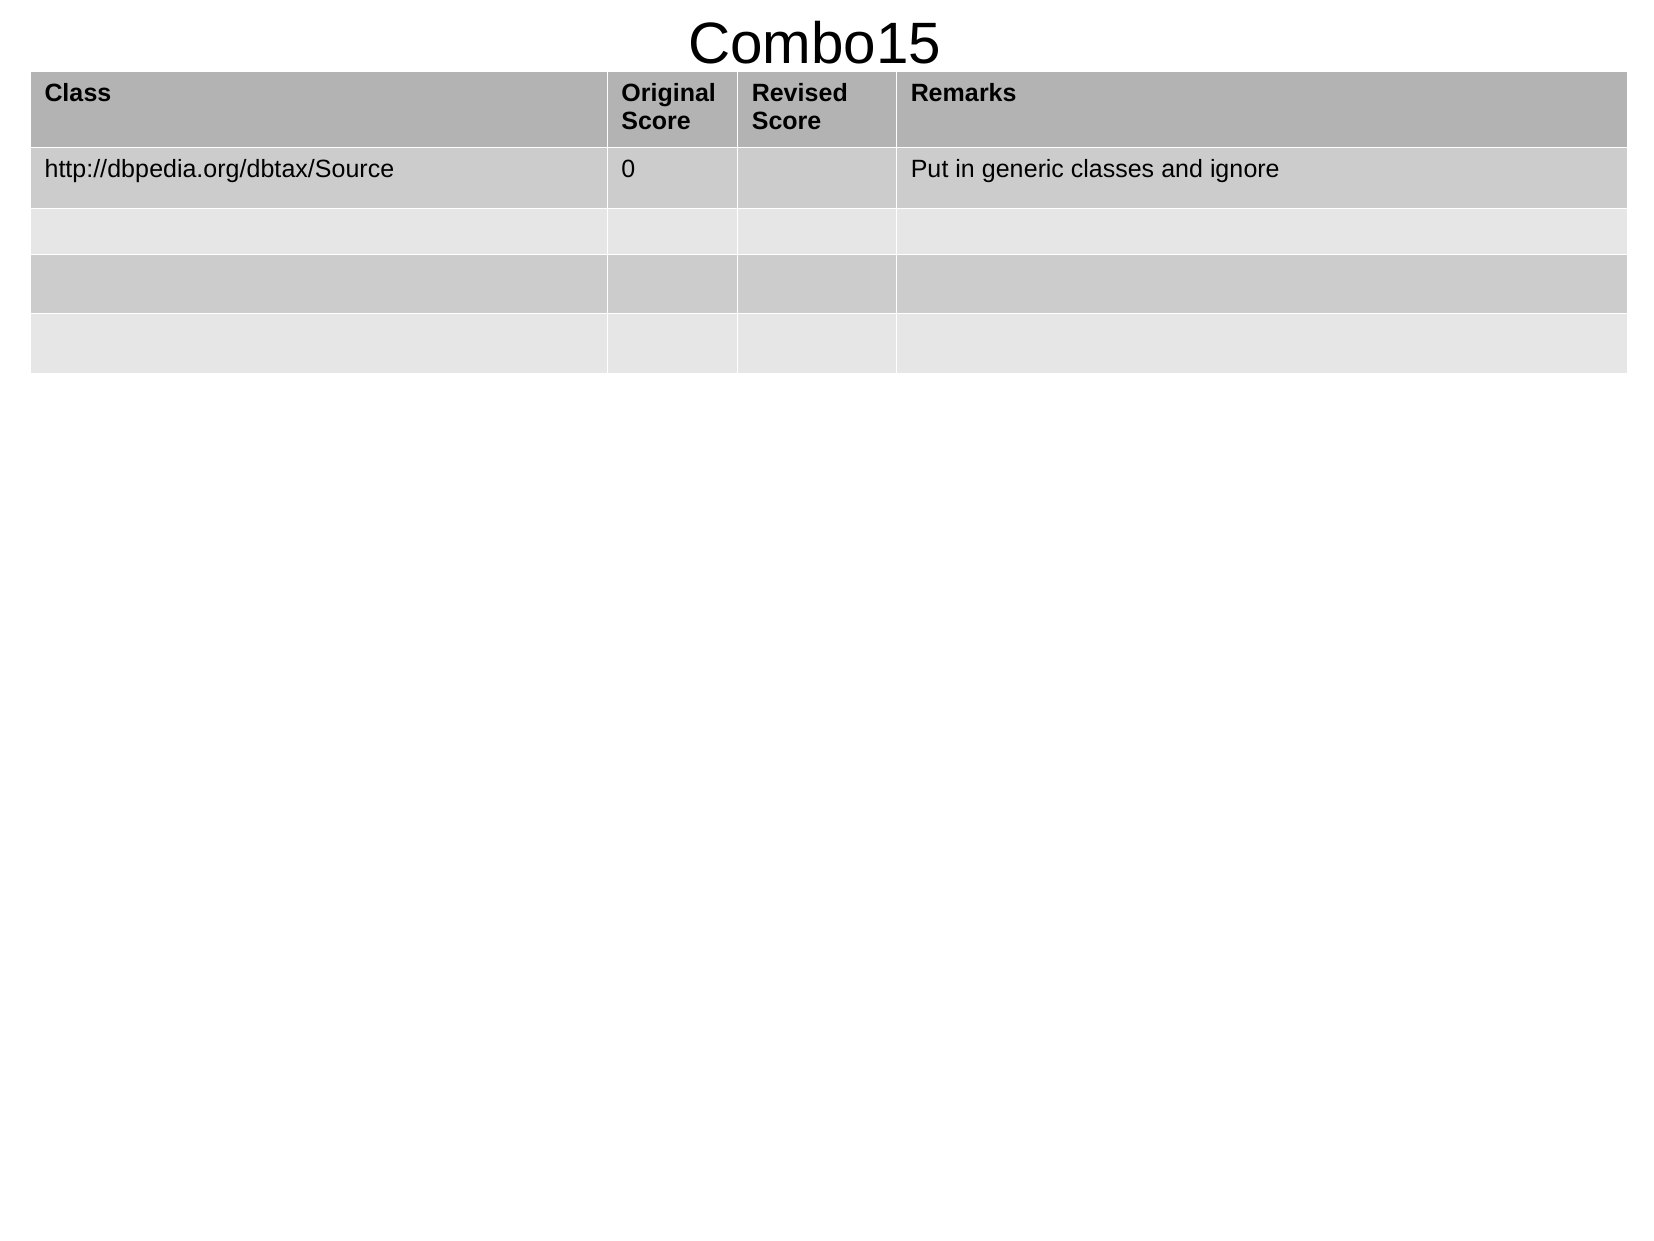

# Combo15
| Class | Original Score | Revised Score | Remarks |
| --- | --- | --- | --- |
| http://dbpedia.org/dbtax/Source | 0 | | Put in generic classes and ignore |
| | | | |
| | | | |
| | | | |